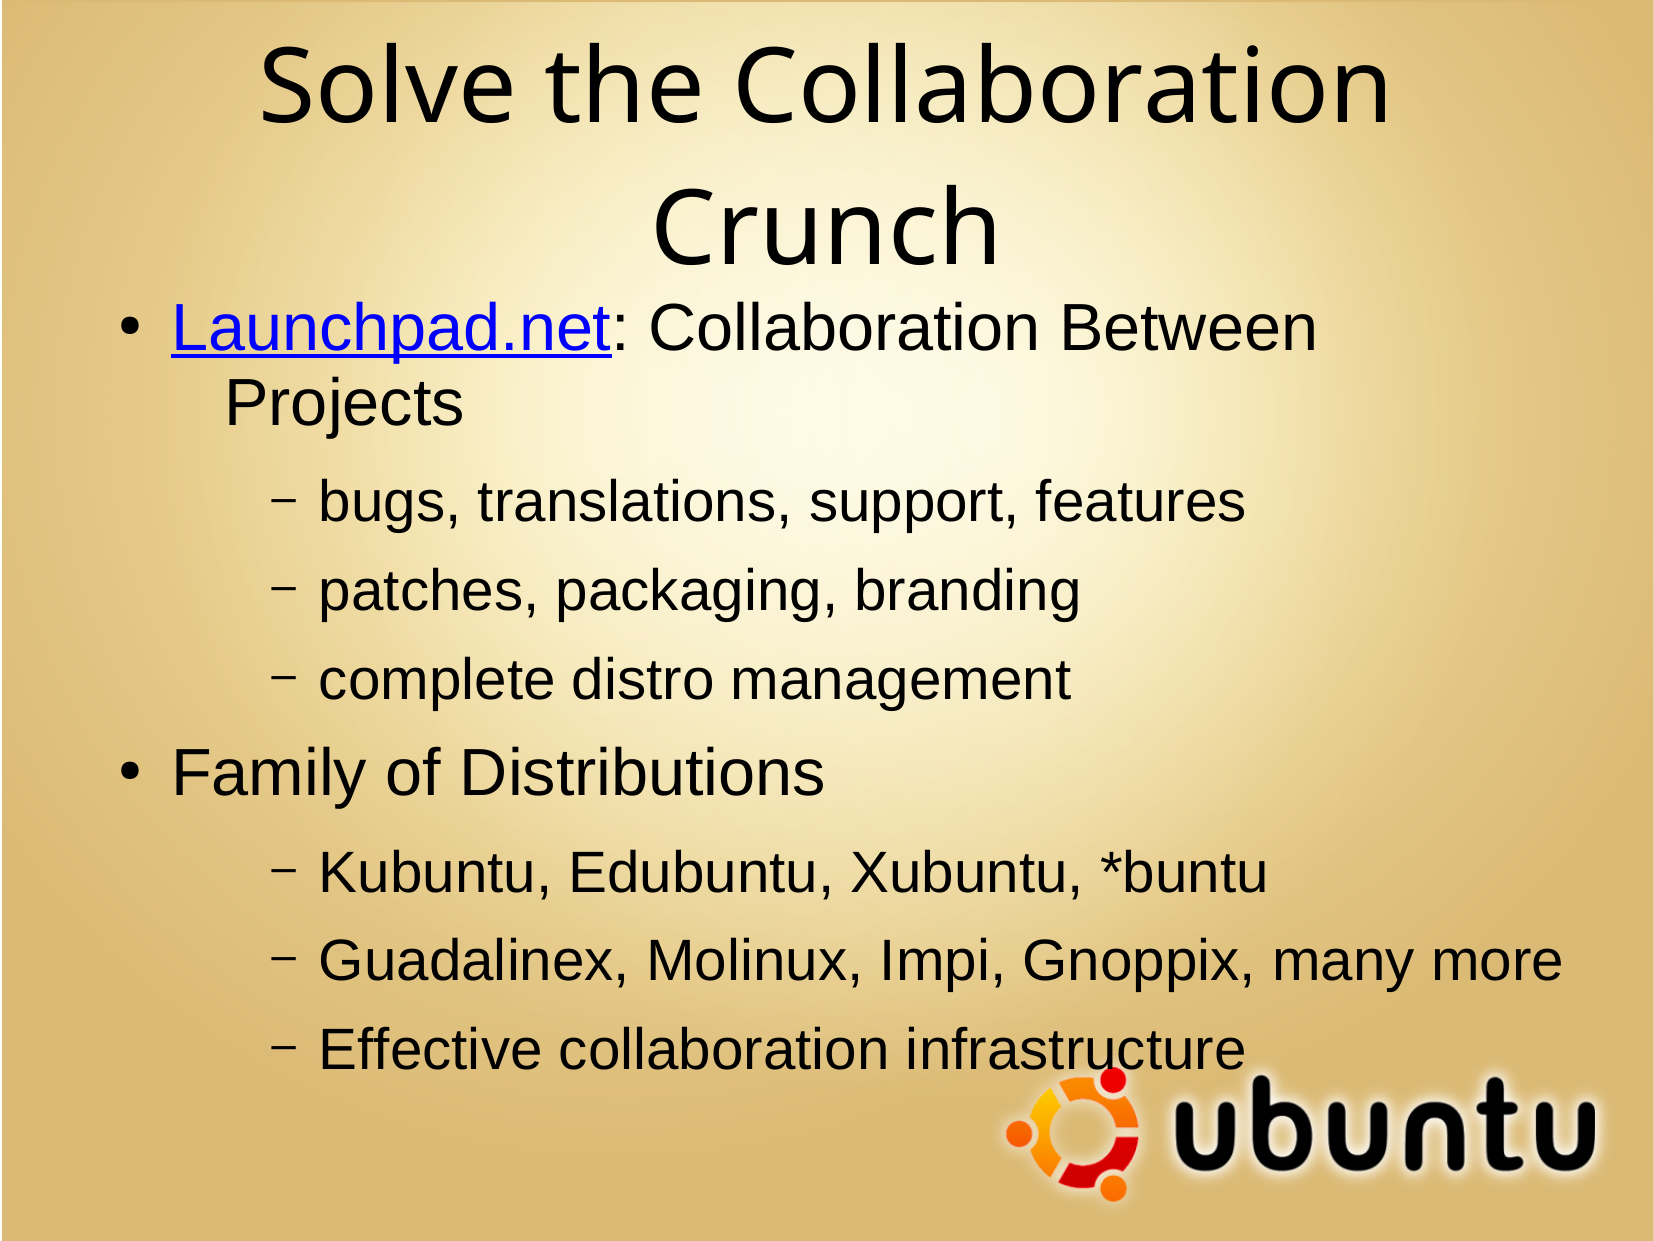

# Solve the Collaboration Crunch
Launchpad.net: Collaboration Between Projects
bugs, translations, support, features
patches, packaging, branding
complete distro management
Family of Distributions
Kubuntu, Edubuntu, Xubuntu, *buntu
Guadalinex, Molinux, Impi, Gnoppix, many more
Effective collaboration infrastructure